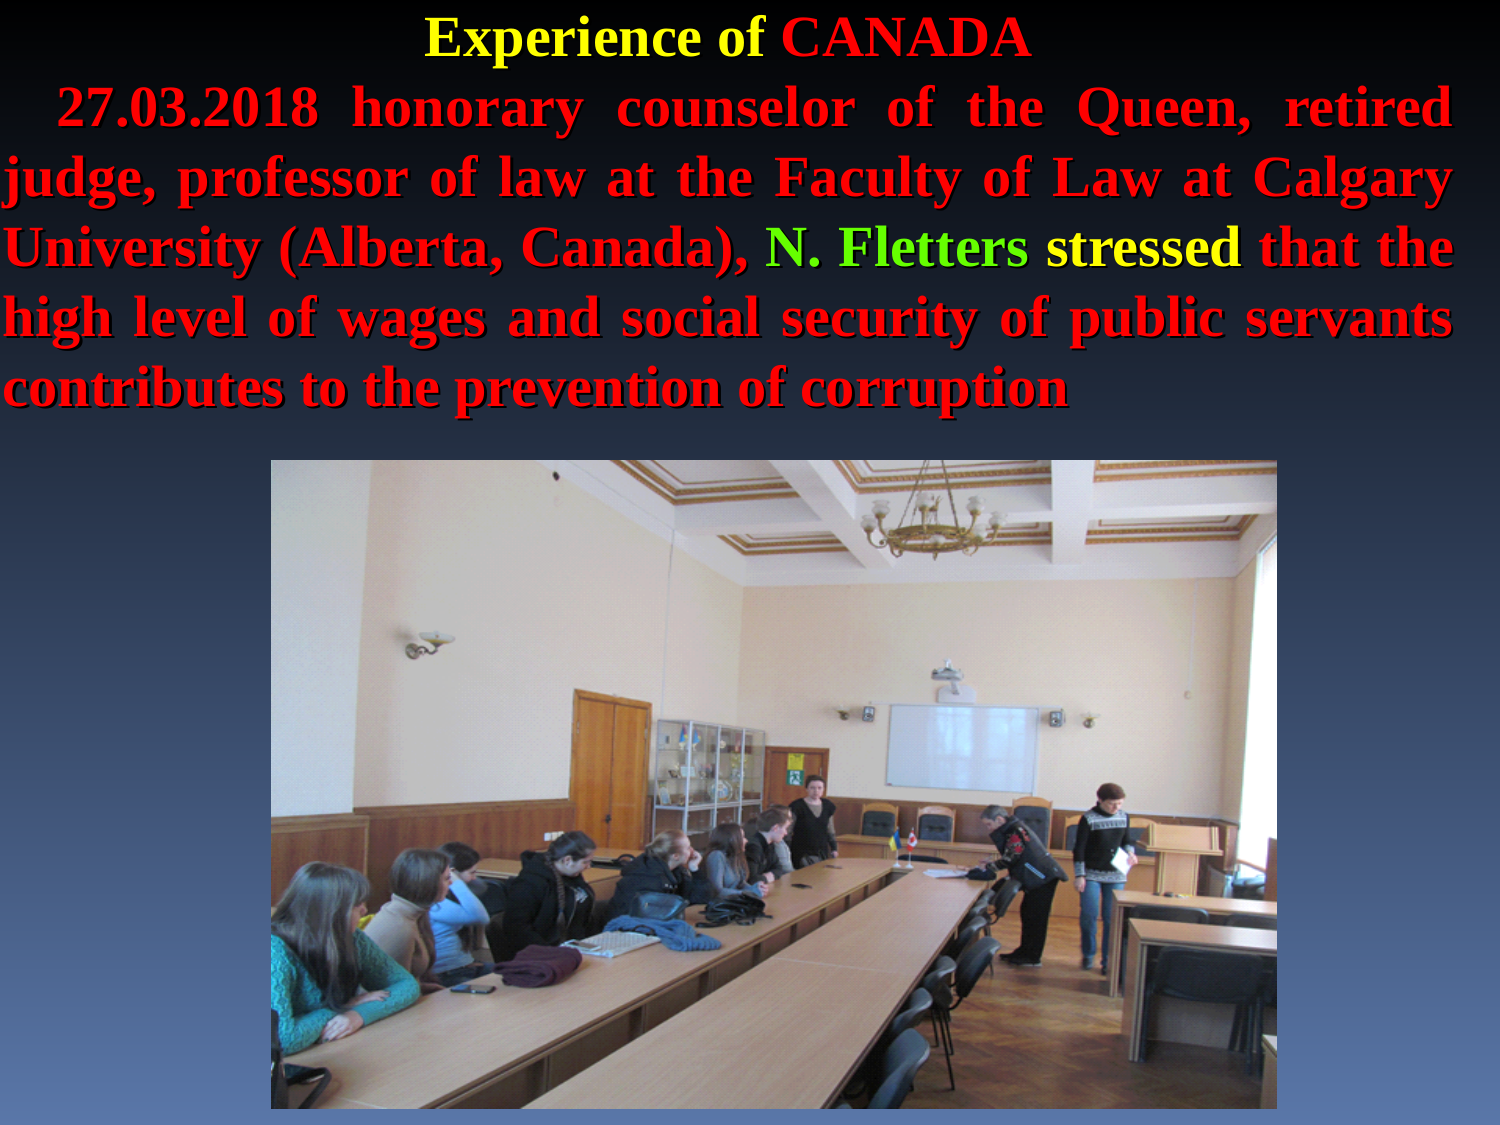

Experience of CANADA
	27.03.2018 honorary counselor of the Queen, retired judge, professor of law at the Faculty of Law at Calgary University (Alberta, Canada), N. Fletters stressed that the high level of wages and social security of public servants contributes to the prevention of corruption